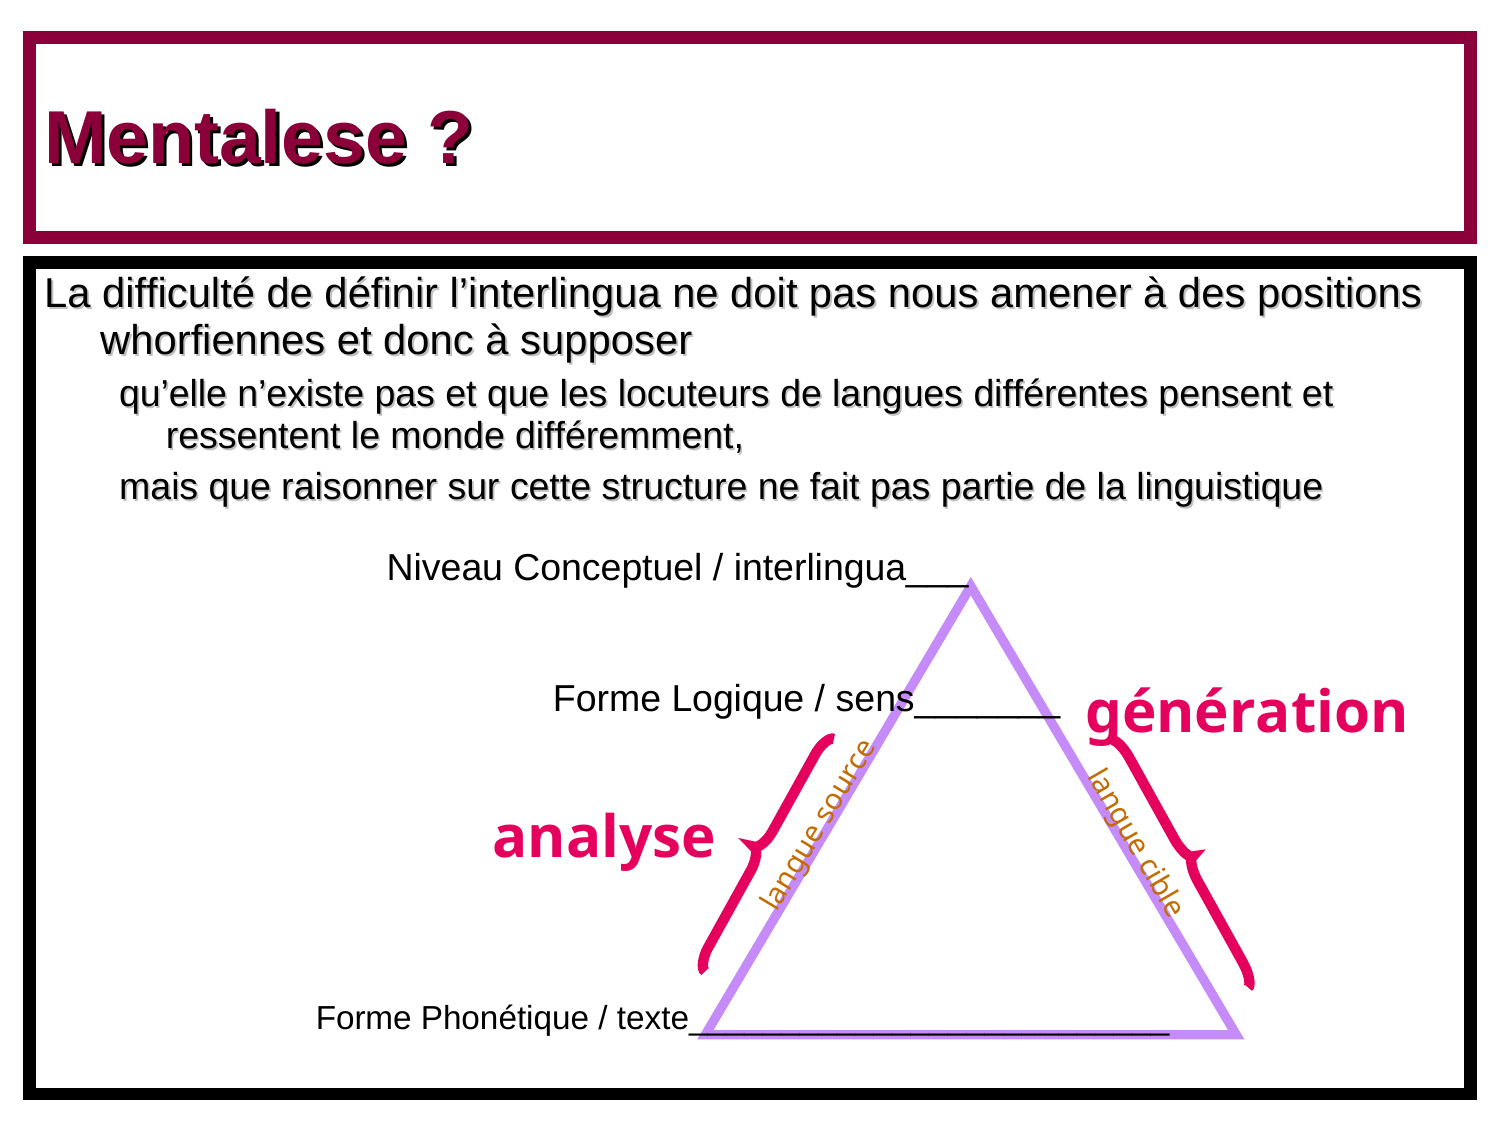

# Mentalese ?
La difficulté de définir l’interlingua ne doit pas nous amener à des positions whorfiennes et donc à supposer
qu’elle n’existe pas et que les locuteurs de langues différentes pensent et ressentent le monde différemment,
mais que raisonner sur cette structure ne fait pas partie de la linguistique
Niveau Conceptuel / interlingua___
génération
Forme Logique / sens_______
analyse
langue source
langue cible
Forme Phonétique / texte__________________________